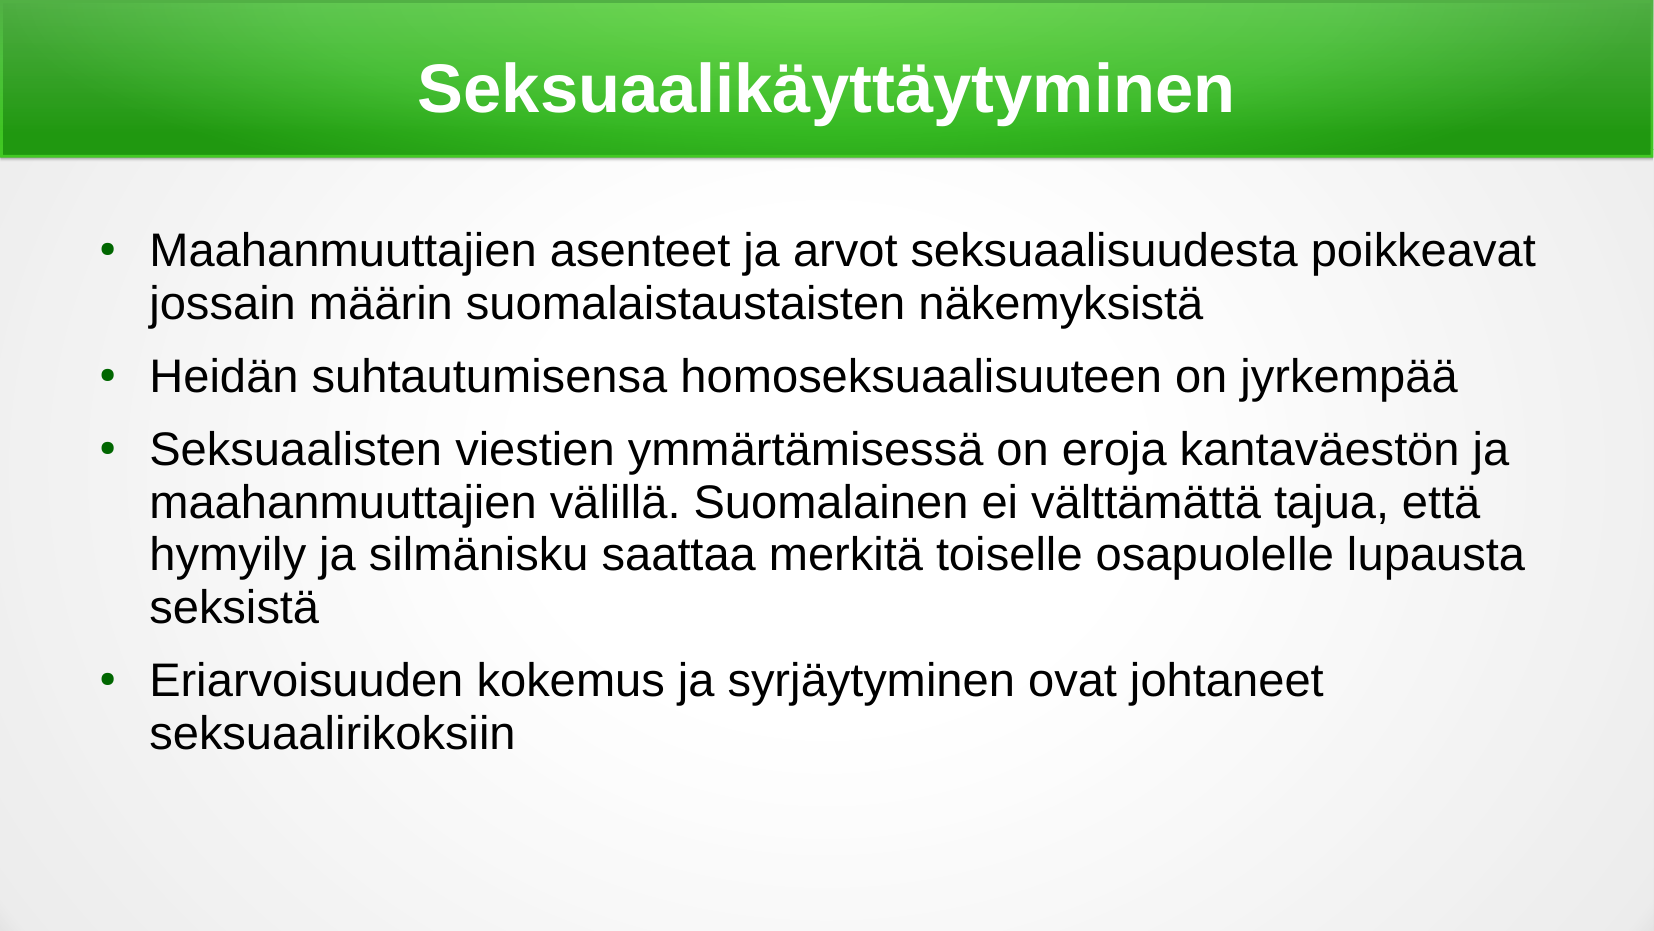

# Seksuaalikäyttäytyminen
Maahanmuuttajien asenteet ja arvot seksuaalisuudesta poikkeavat jossain määrin suomalaistaustaisten näkemyksistä
Heidän suhtautumisensa homoseksuaalisuuteen on jyrkempää
Seksuaalisten viestien ymmärtämisessä on eroja kantaväestön ja maahanmuuttajien välillä. Suomalainen ei välttämättä tajua, että hymyily ja silmänisku saattaa merkitä toiselle osapuolelle lupausta seksistä
Eriarvoisuuden kokemus ja syrjäytyminen ovat johtaneet seksuaalirikoksiin